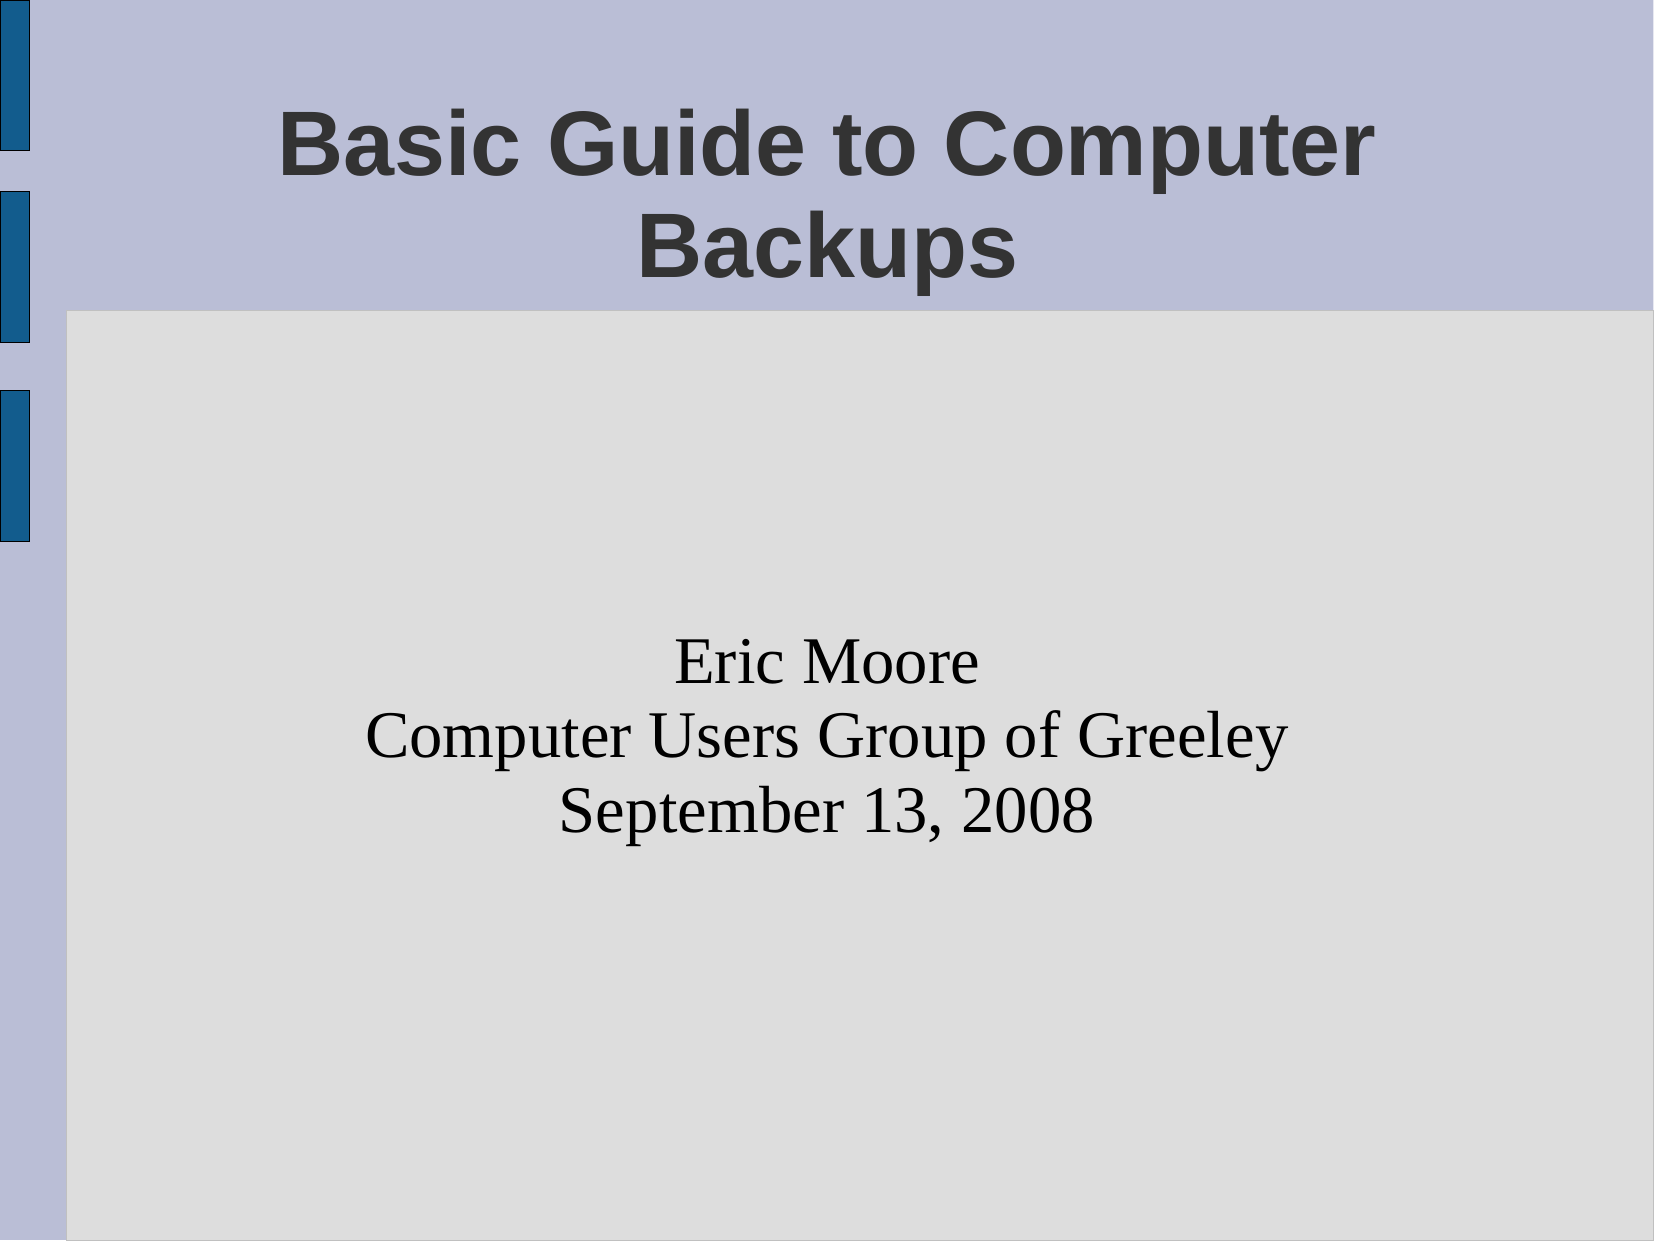

# Basic Guide to Computer Backups
Eric Moore
Computer Users Group of Greeley
September 13, 2008